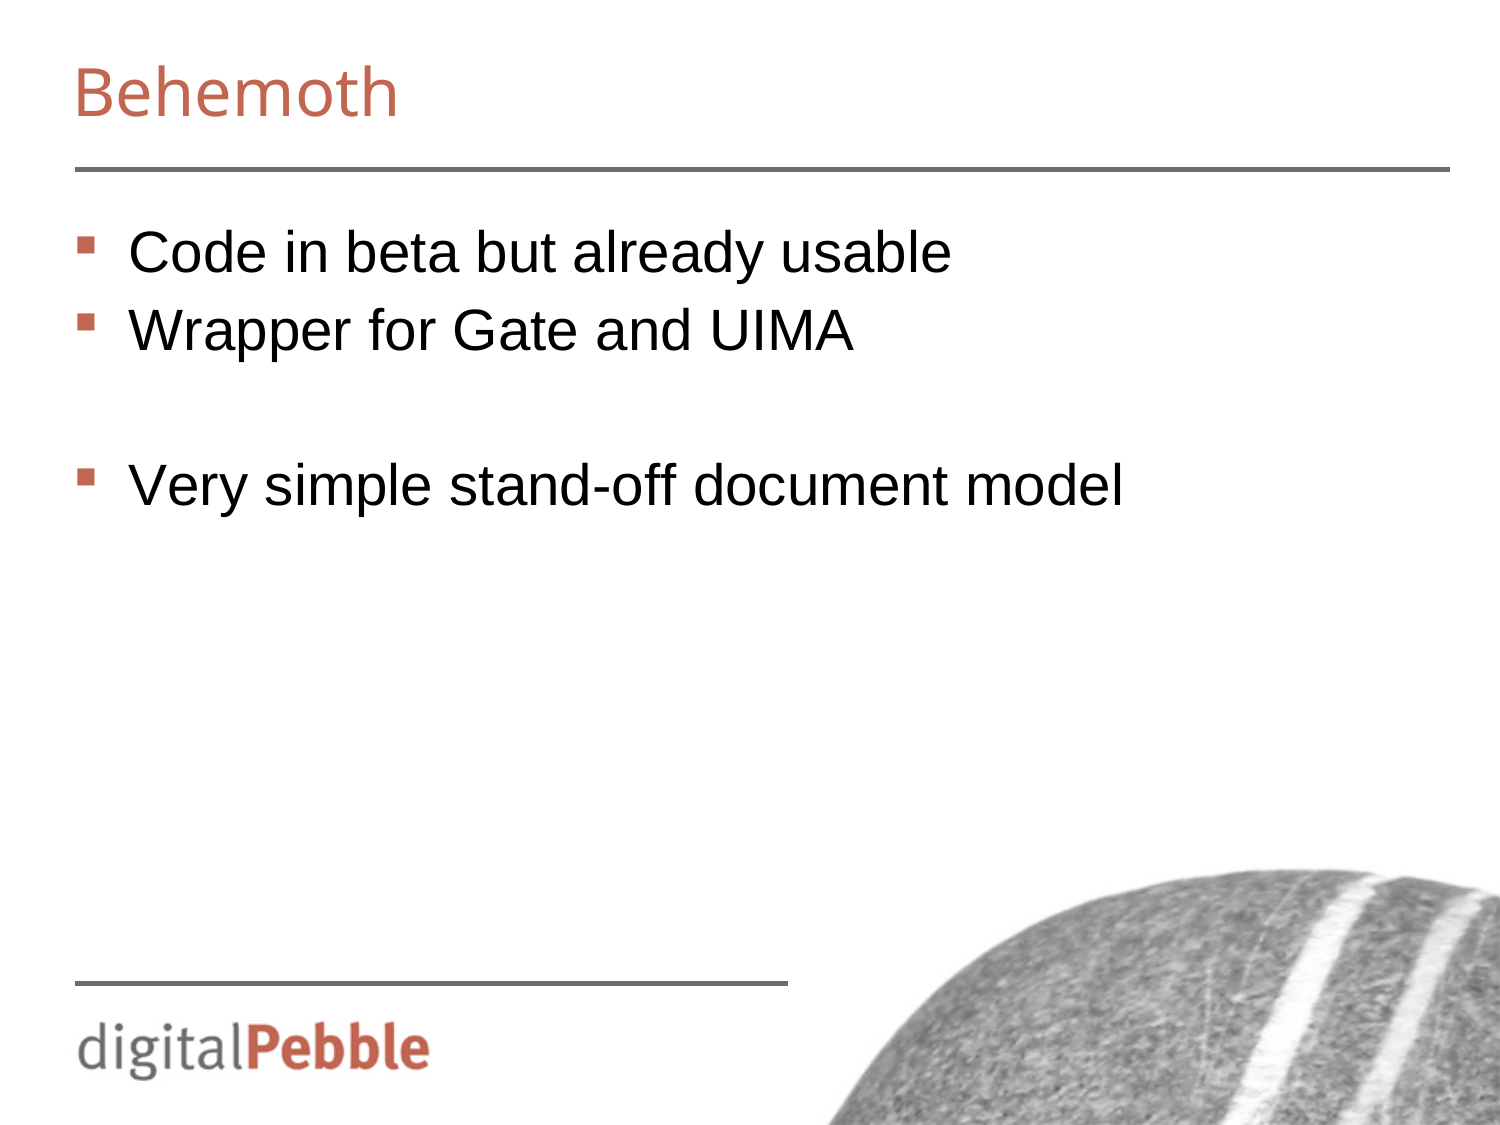

# Behemoth
Code in beta but already usable
Wrapper for Gate and UIMA
Very simple stand-off document model